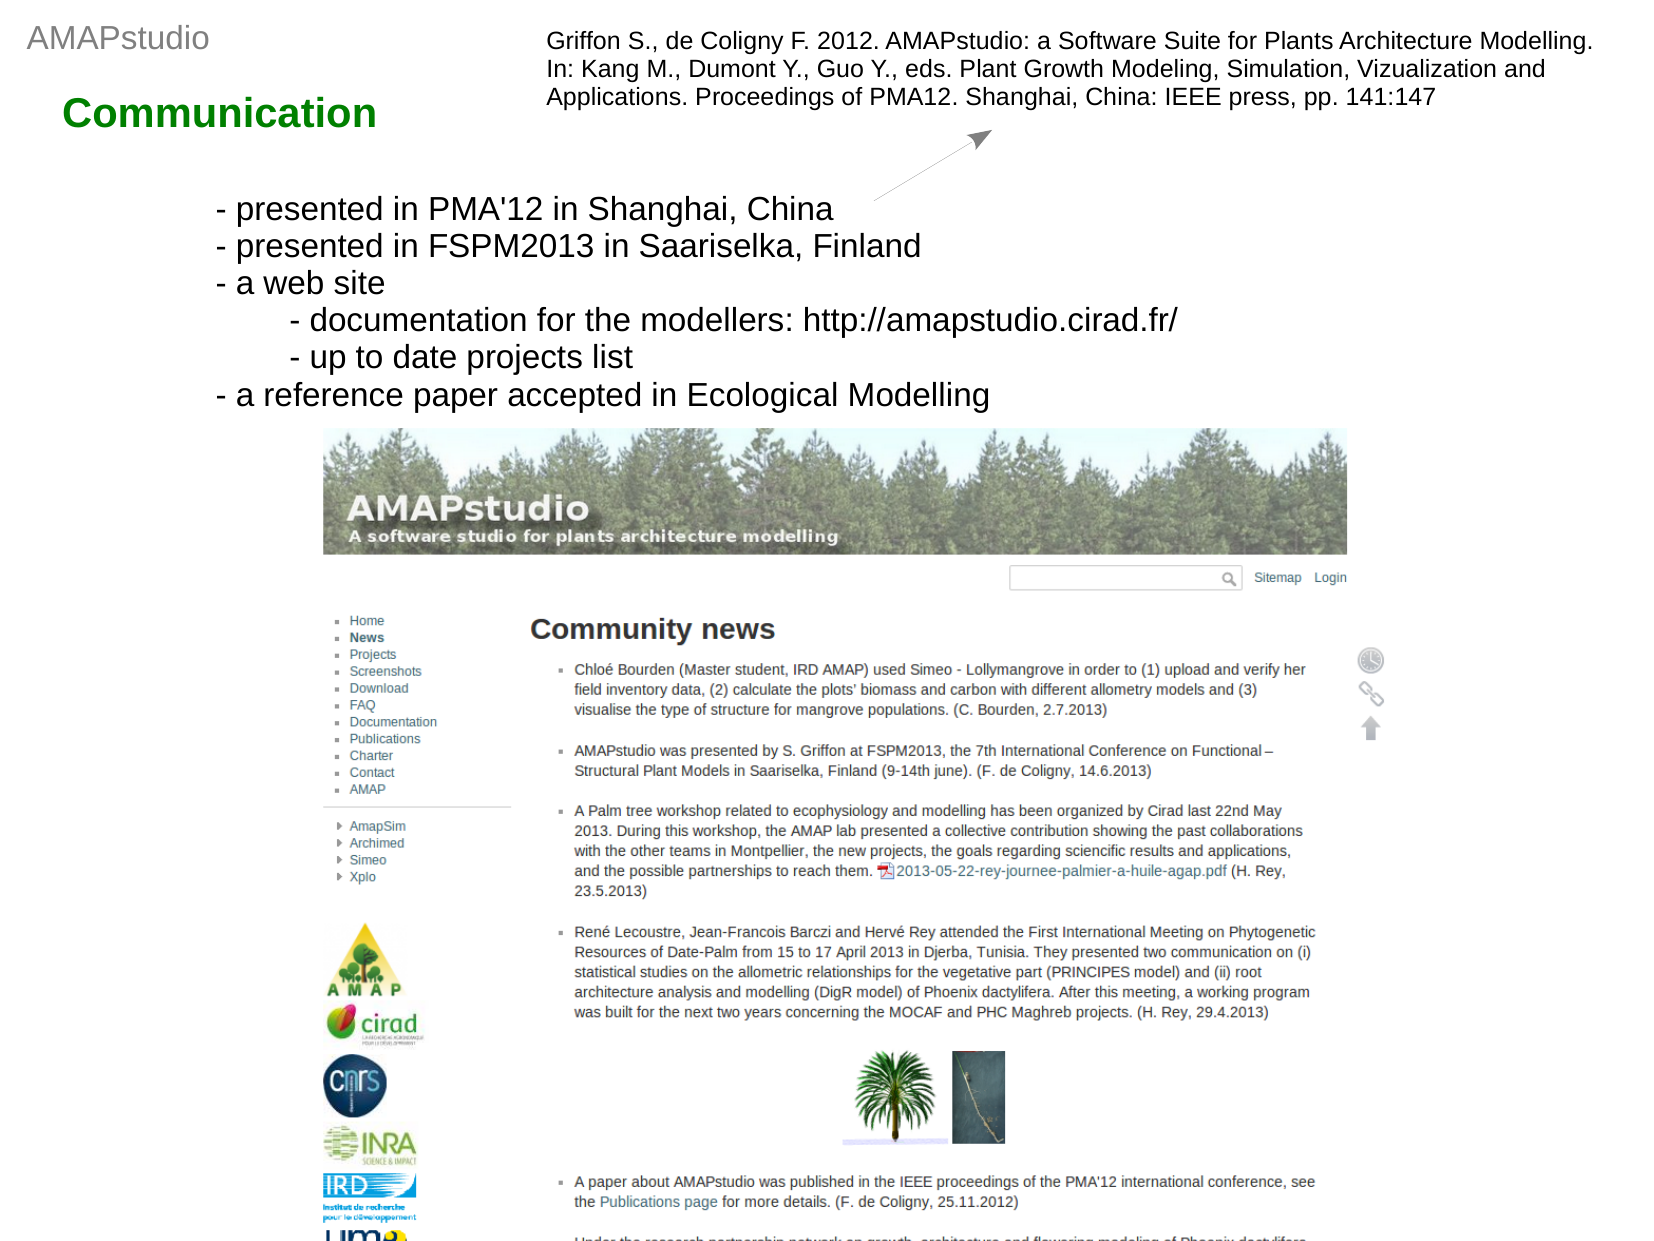

AMAPstudio
Griffon S., de Coligny F. 2012. AMAPstudio: a Software Suite for Plants Architecture Modelling. In: Kang M., Dumont Y., Guo Y., eds. Plant Growth Modeling, Simulation, Vizualization and Applications. Proceedings of PMA12. Shanghai, China: IEEE press, pp. 141:147
Communication
- presented in PMA'12 in Shanghai, China
- presented in FSPM2013 in Saariselka, Finland
- a web site
	- documentation for the modellers: http://amapstudio.cirad.fr/
	- up to date projects list
- a reference paper accepted in Ecological Modelling